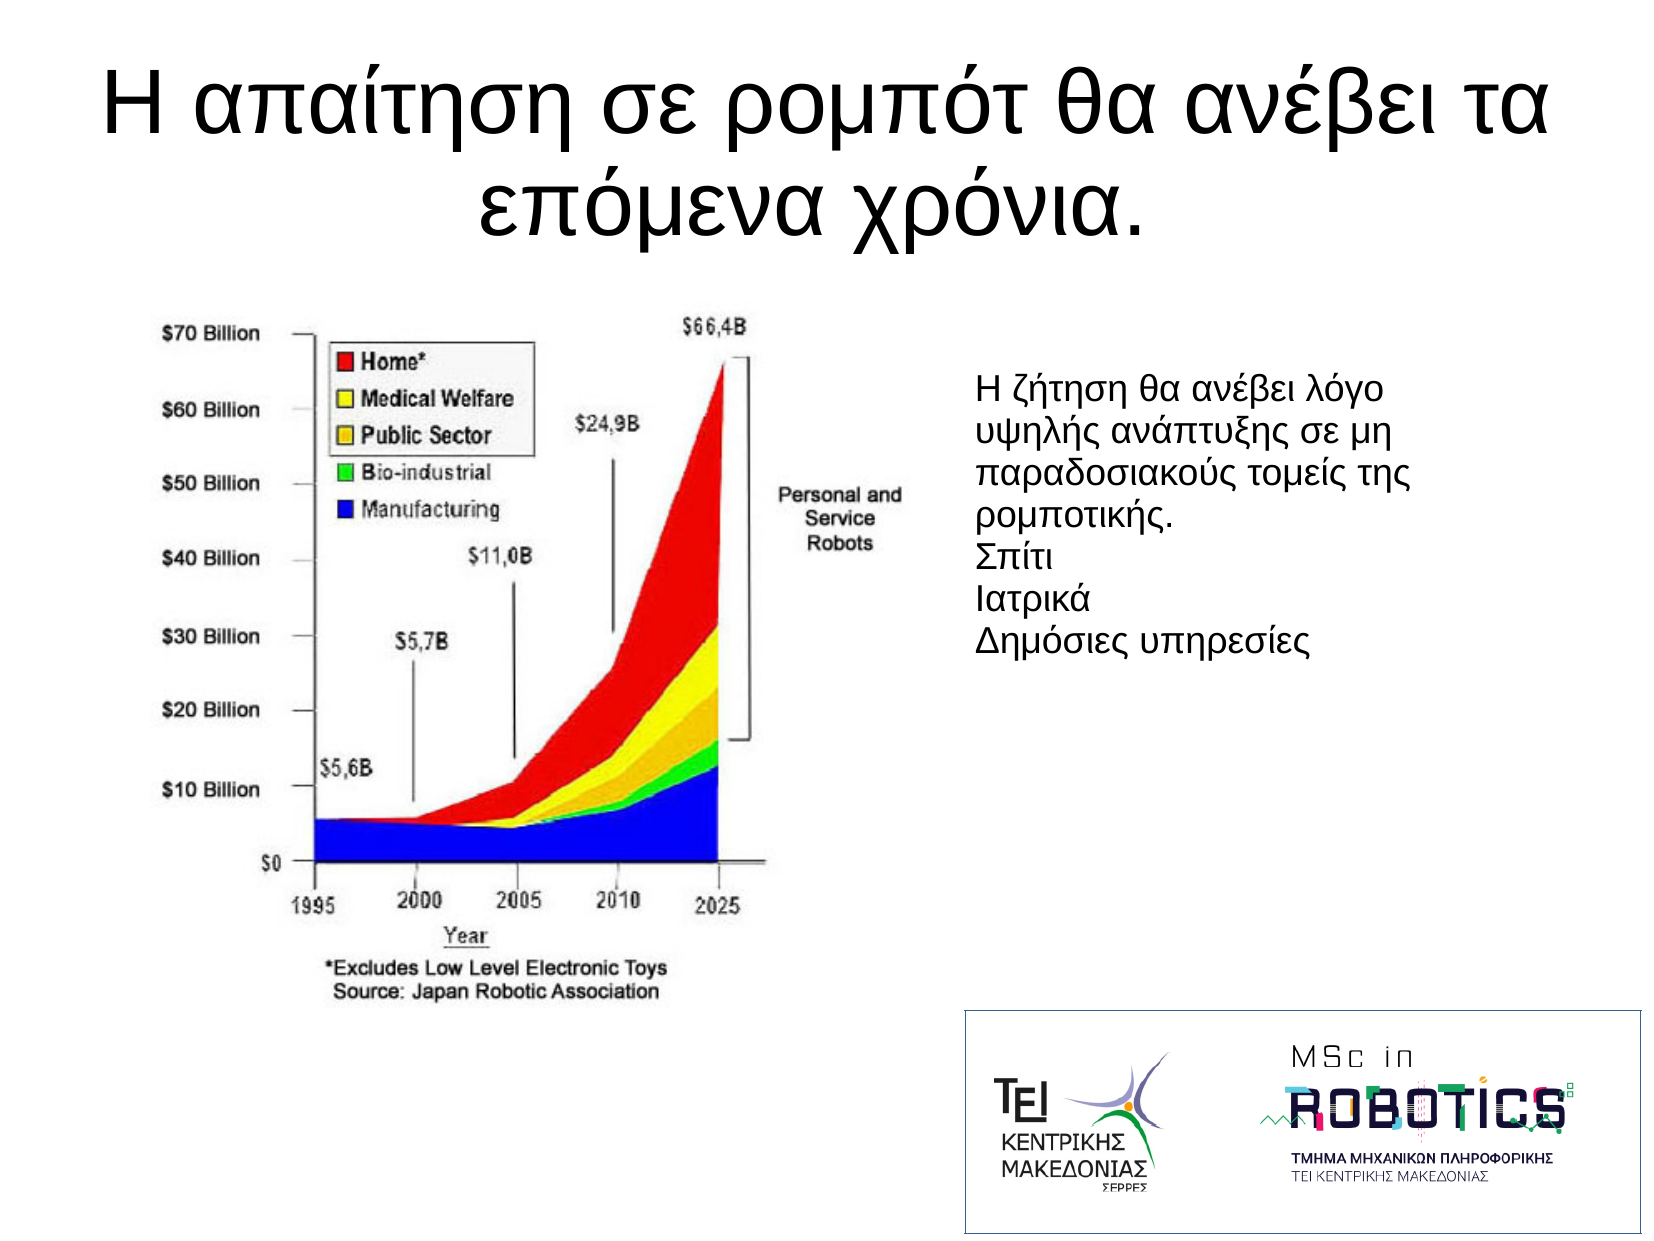

# Η απαίτηση σε ρομπότ θα ανέβει τα επόμενα χρόνια.
Η ζήτηση θα ανέβει λόγο υψηλής ανάπτυξης σε μη παραδοσιακούς τομείς της ρομποτικής.
Σπίτι
Ιατρικά
Δημόσιες υπηρεσίες